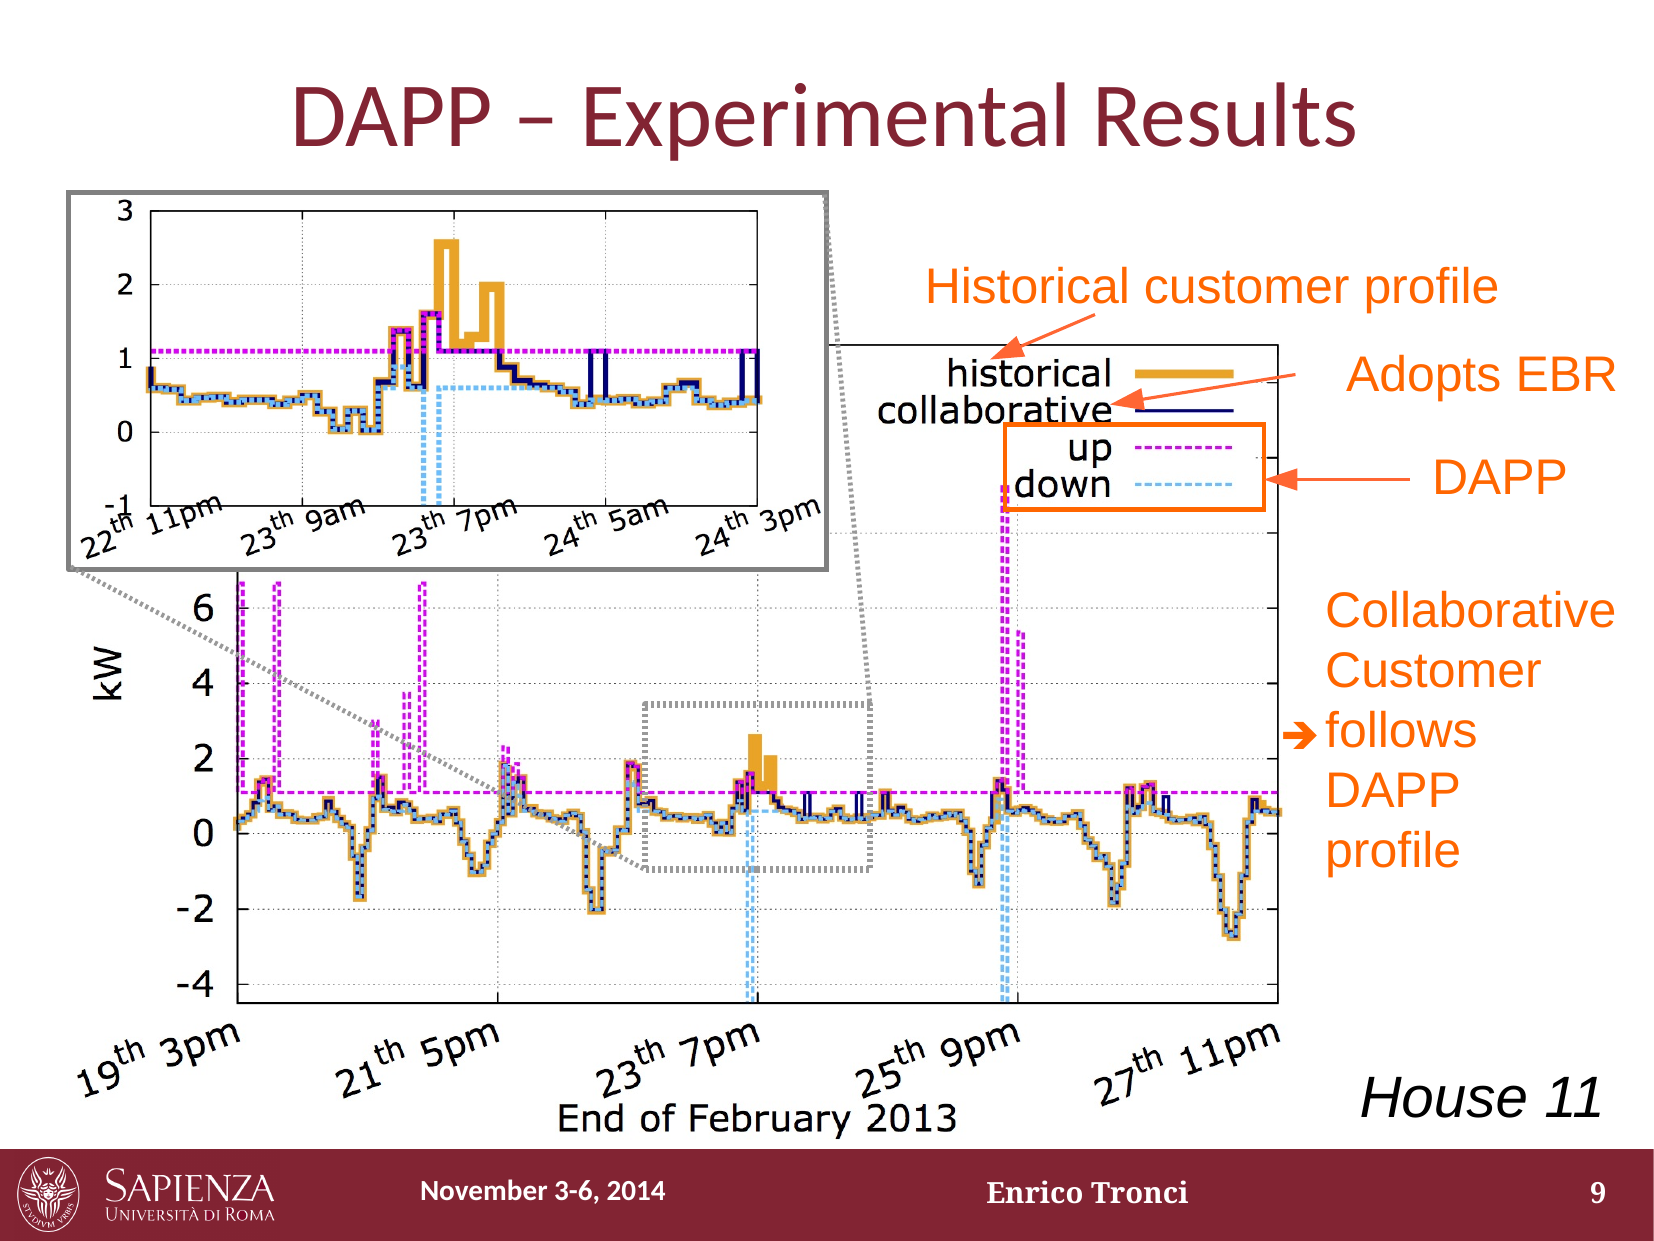

# DAPP – Experimental Results
Historical customer profile
Adopts EBR
DAPP
Collaborative
Customer
follows
DAPP
profile

House 11
November 3-6, 2014
Enrico Tronci
9